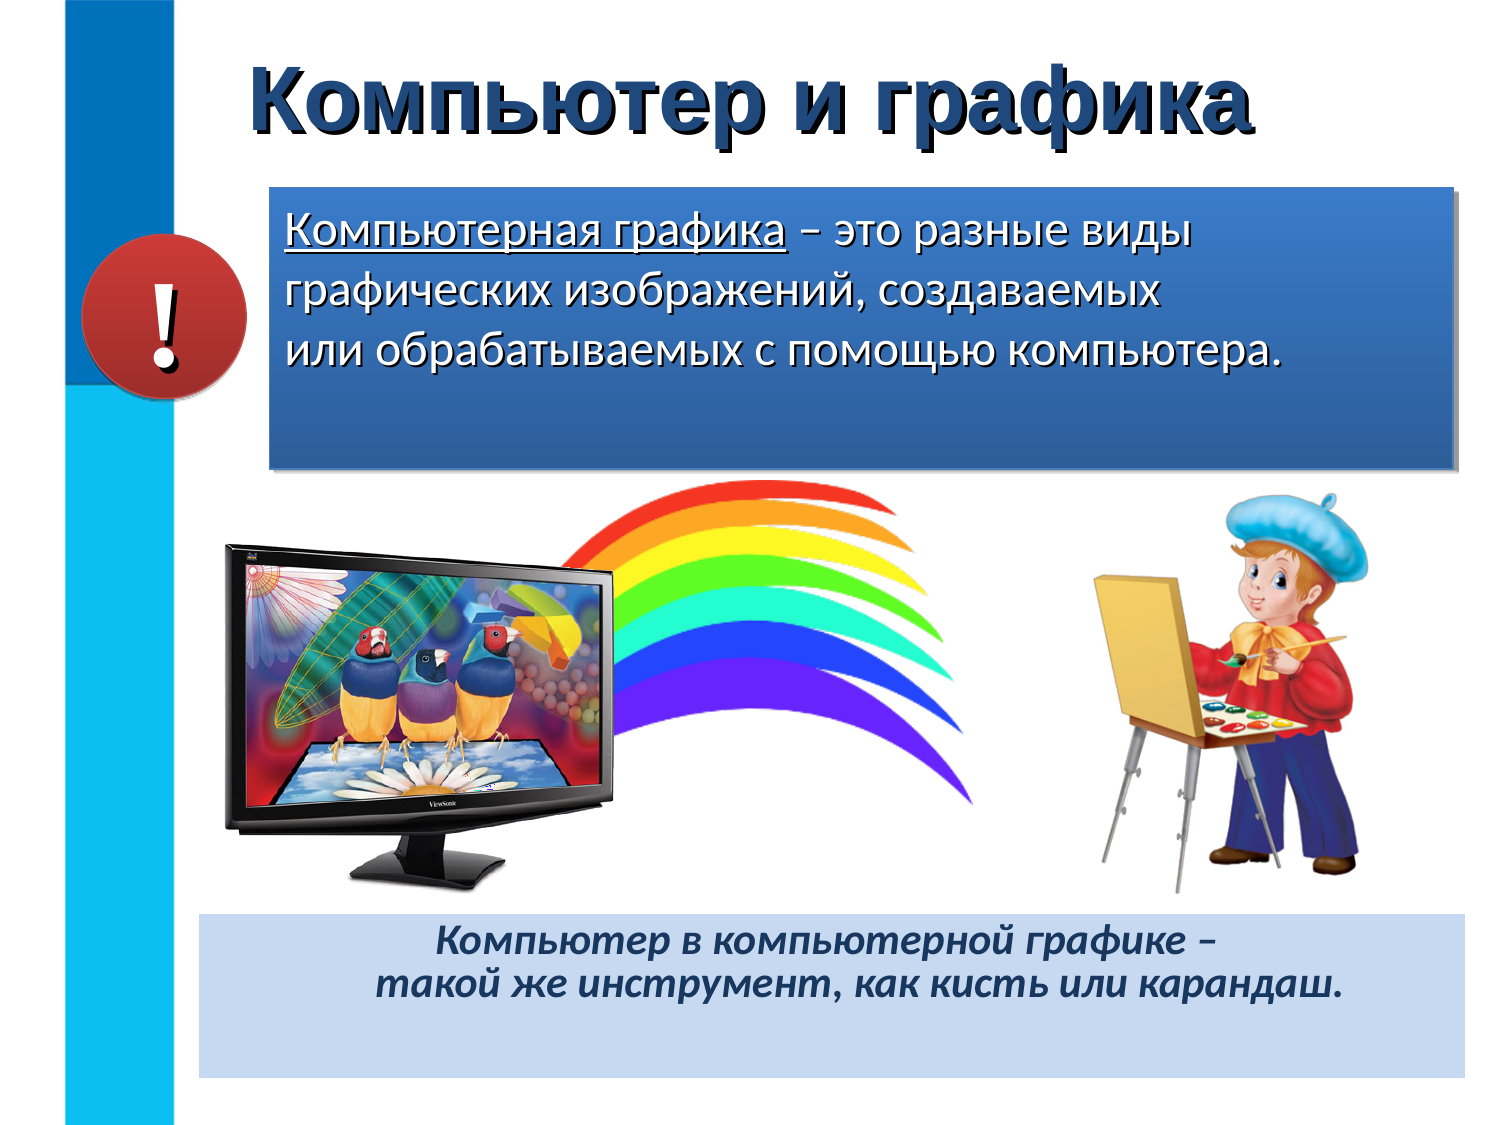

Компьютер и графика
Компьютерная графика – это разные виды графических изображений, создаваемых
или обрабатываемых с помощью компьютера.
!
# Компьютер в компьютерной графике – такой же инструмент, как кисть или карандаш.